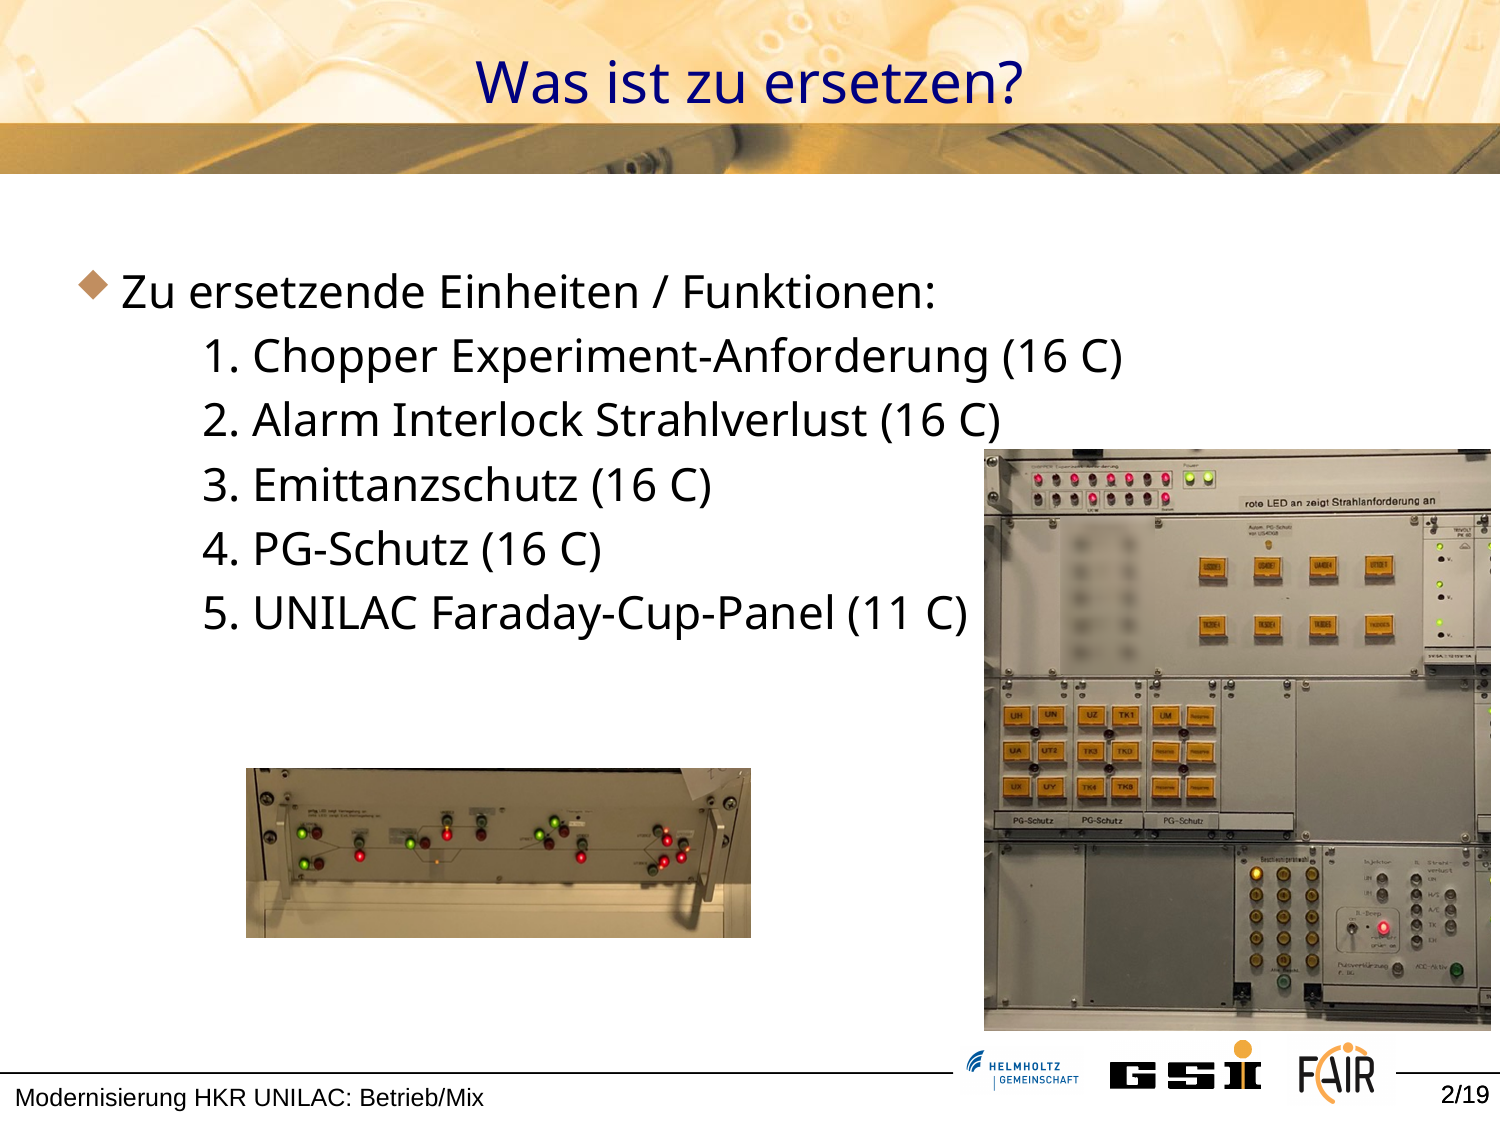

# Was ist zu ersetzen?
Zu ersetzende Einheiten / Funktionen:
1. Chopper Experiment-Anforderung (16 C)
2. Alarm Interlock Strahlverlust (16 C)
3. Emittanzschutz (16 C)
4. PG-Schutz (16 C)
5. UNILAC Faraday-Cup-Panel (11 C)
2